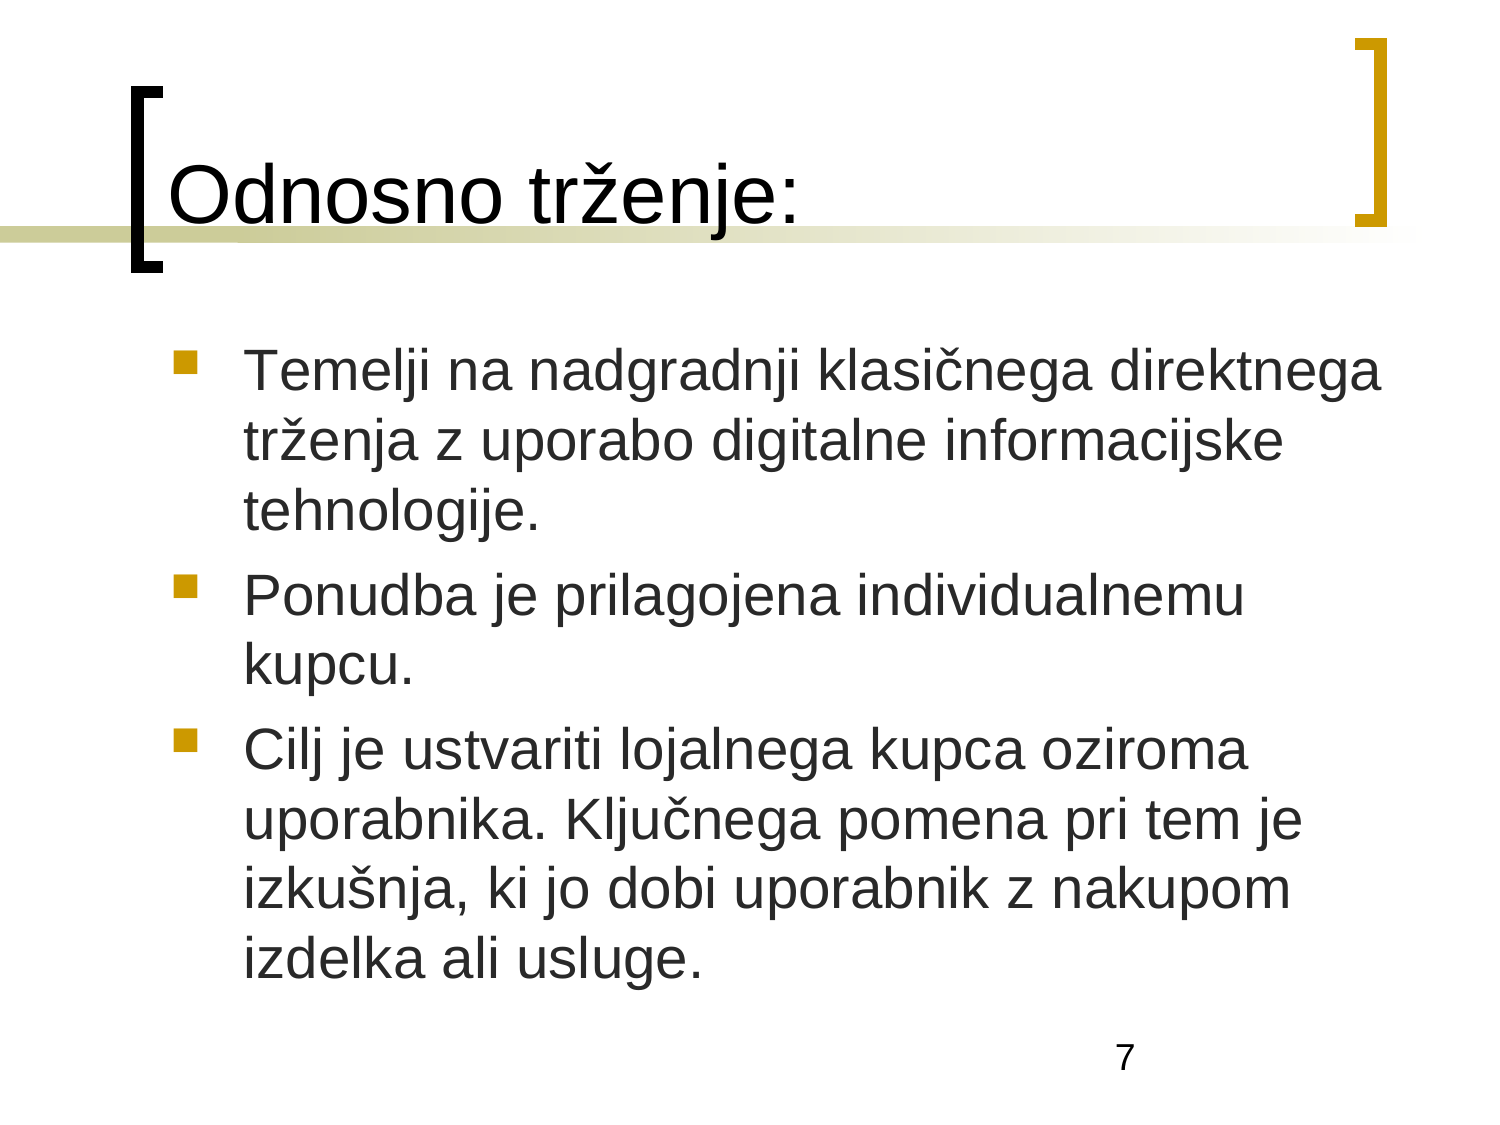

# Odnosno trženje:
Temelji na nadgradnji klasičnega direktnega trženja z uporabo digitalne informacijske tehnologije.
Ponudba je prilagojena individualnemu kupcu.
Cilj je ustvariti lojalnega kupca oziroma uporabnika. Ključnega pomena pri tem je izkušnja, ki jo dobi uporabnik z nakupom izdelka ali usluge.
7